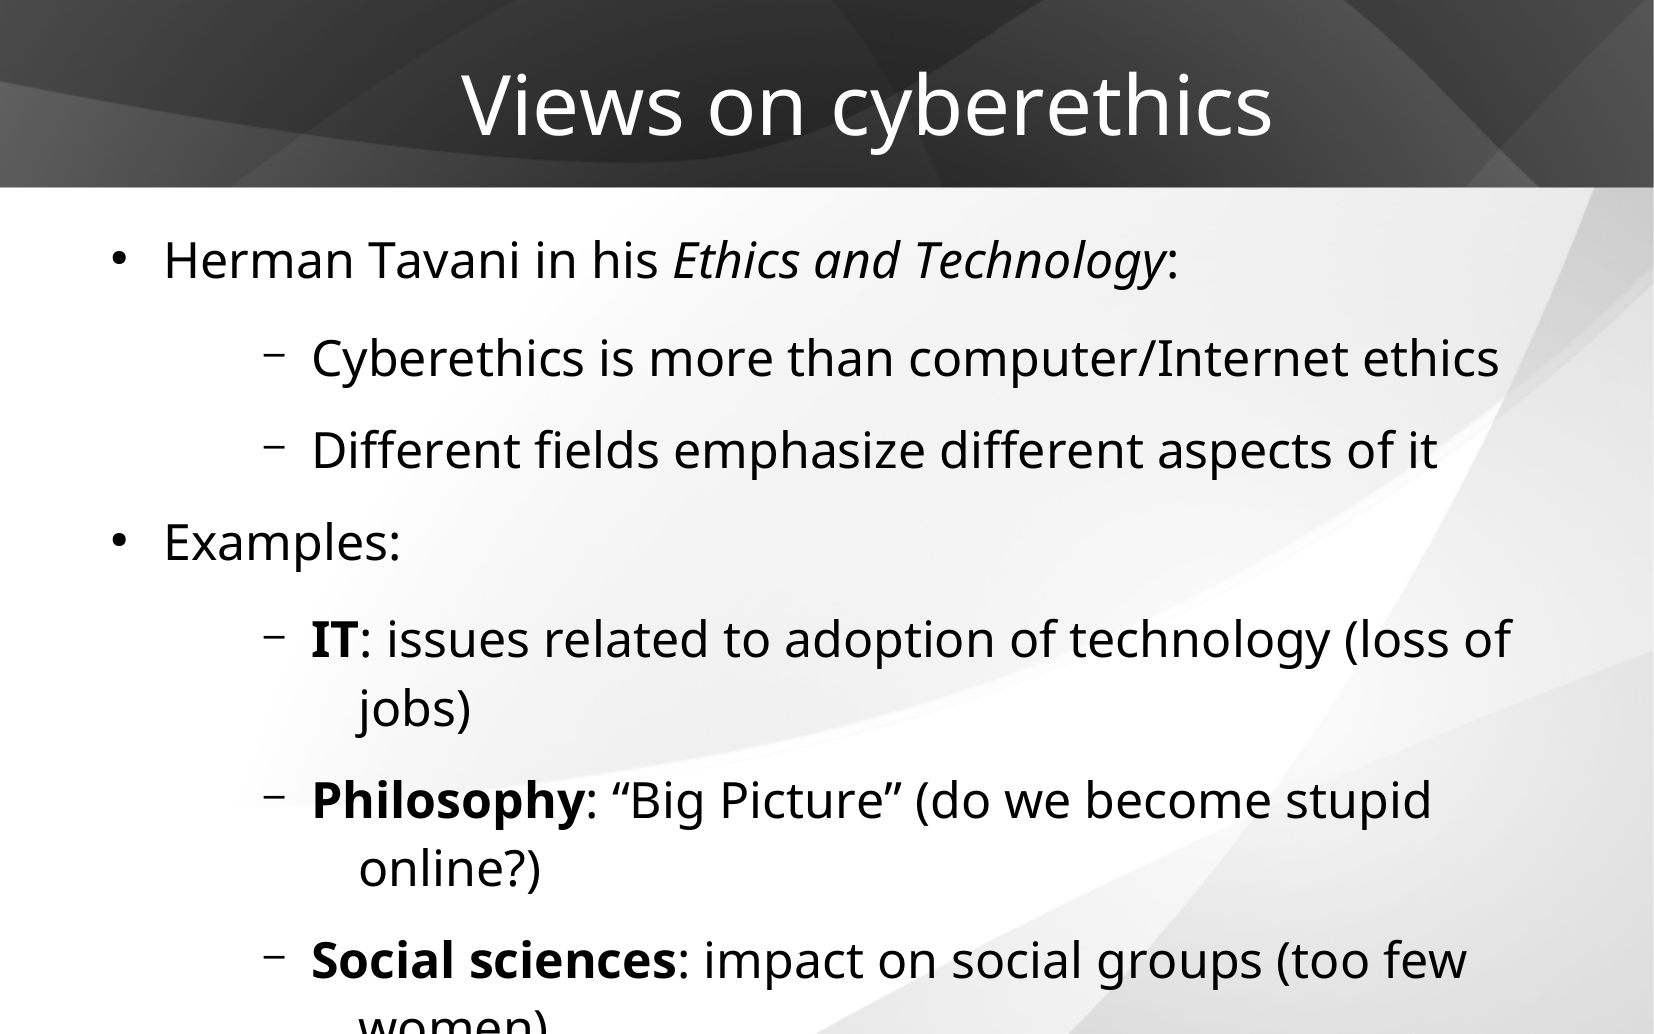

# Views on cyberethics
Herman Tavani in his Ethics and Technology:
Cyberethics is more than computer/Internet ethics
Different fields emphasize different aspects of it
Examples:
IT: issues related to adoption of technology (loss of jobs)
Philosophy: “Big Picture” (do we become stupid online?)
Social sciences: impact on social groups (too few women)
Information sciences: free speech, preservation and development of culture (how to preserve FB content?)